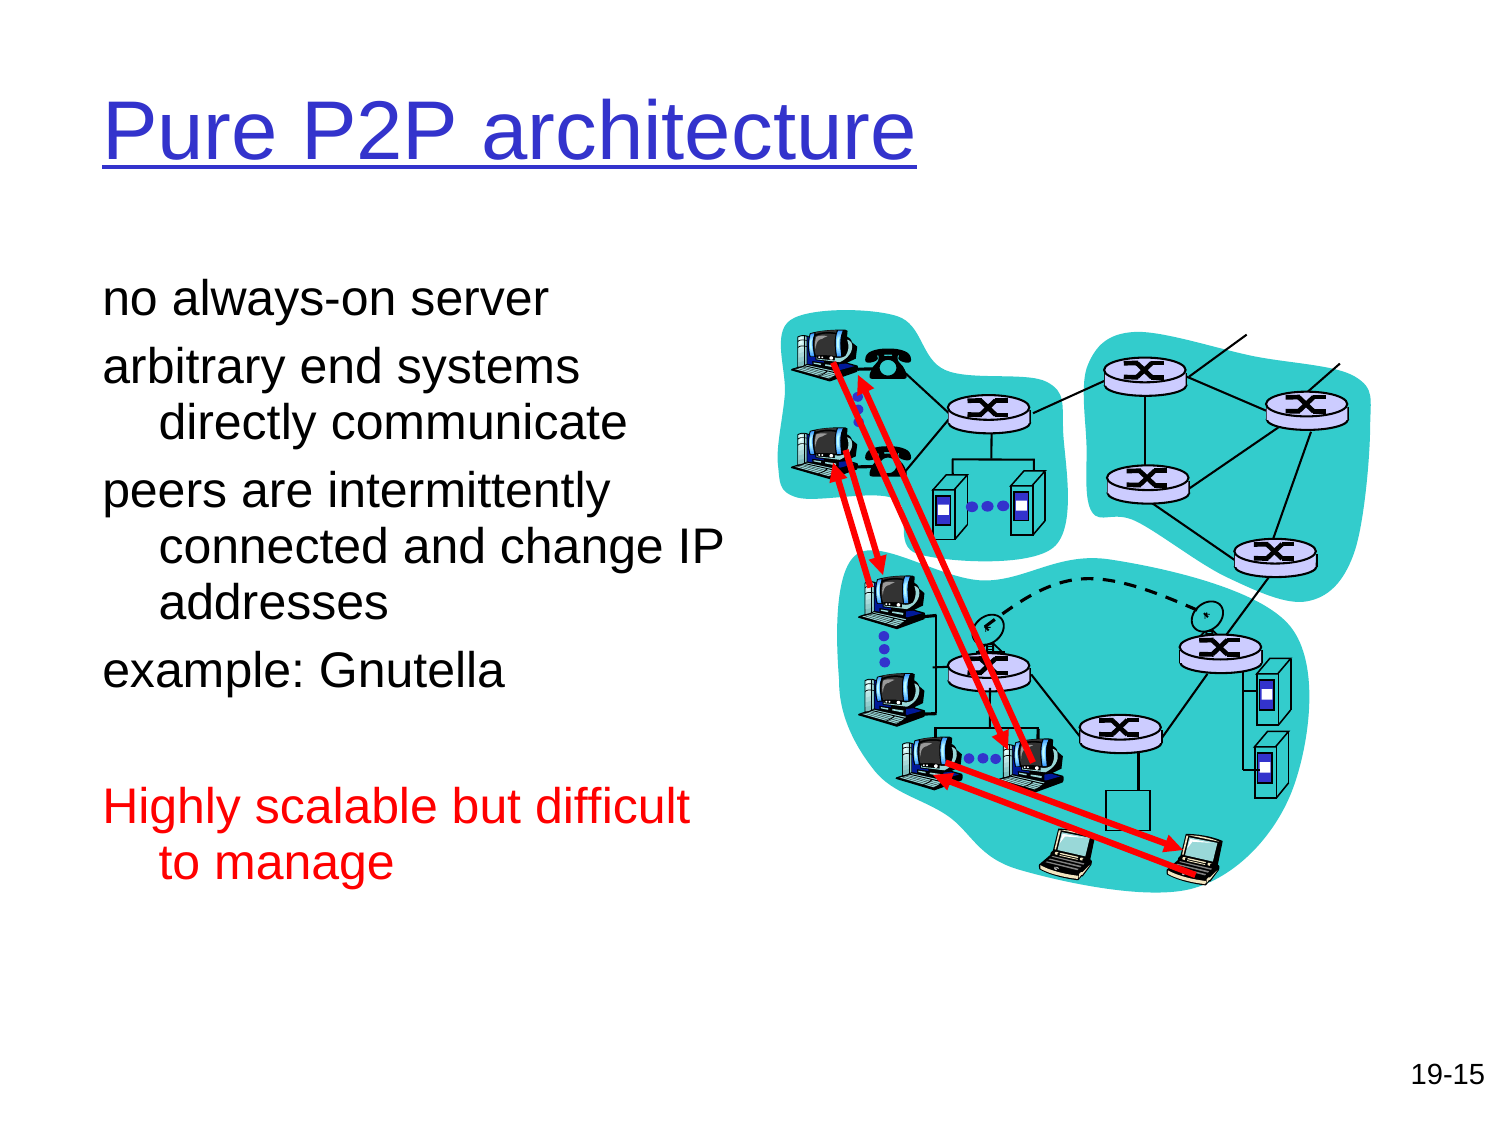

# Pure P2P architecture
no always-on server
arbitrary end systems directly communicate
peers are intermittently connected and change IP addresses
example: Gnutella
Highly scalable but difficult to manage
15